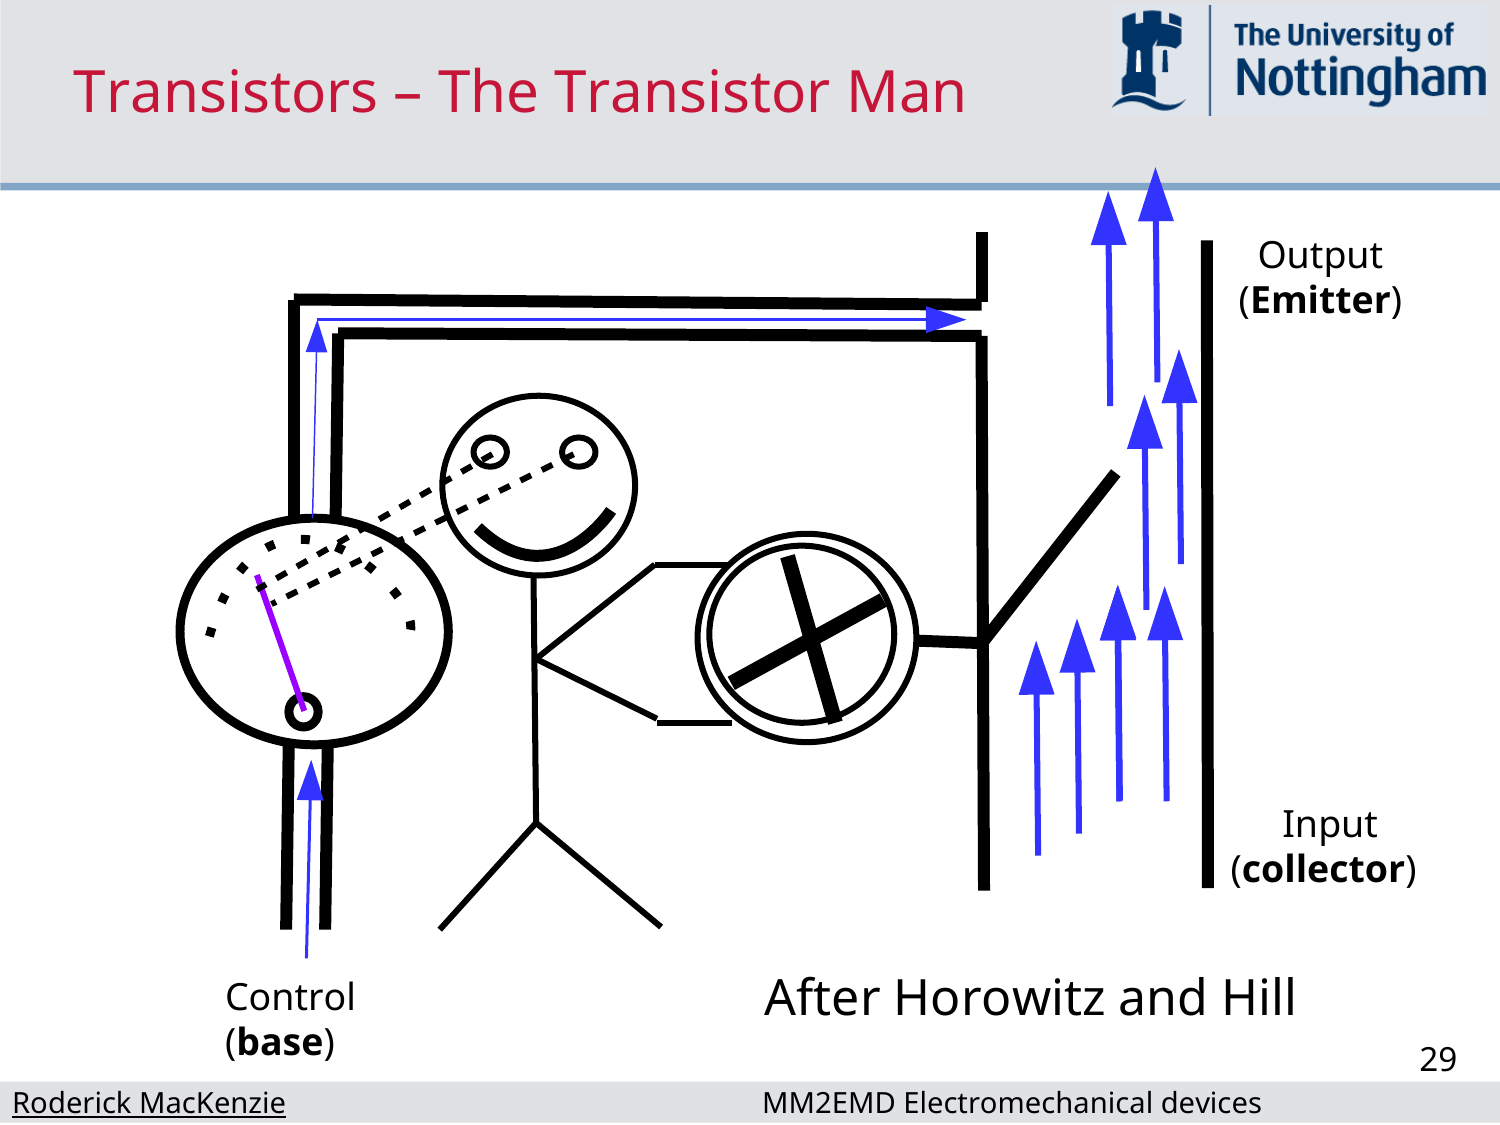

# Transistors – The Transistor Man
Output
(Emitter)
Input (collector)
After Horowitz and Hill
Control
(base)